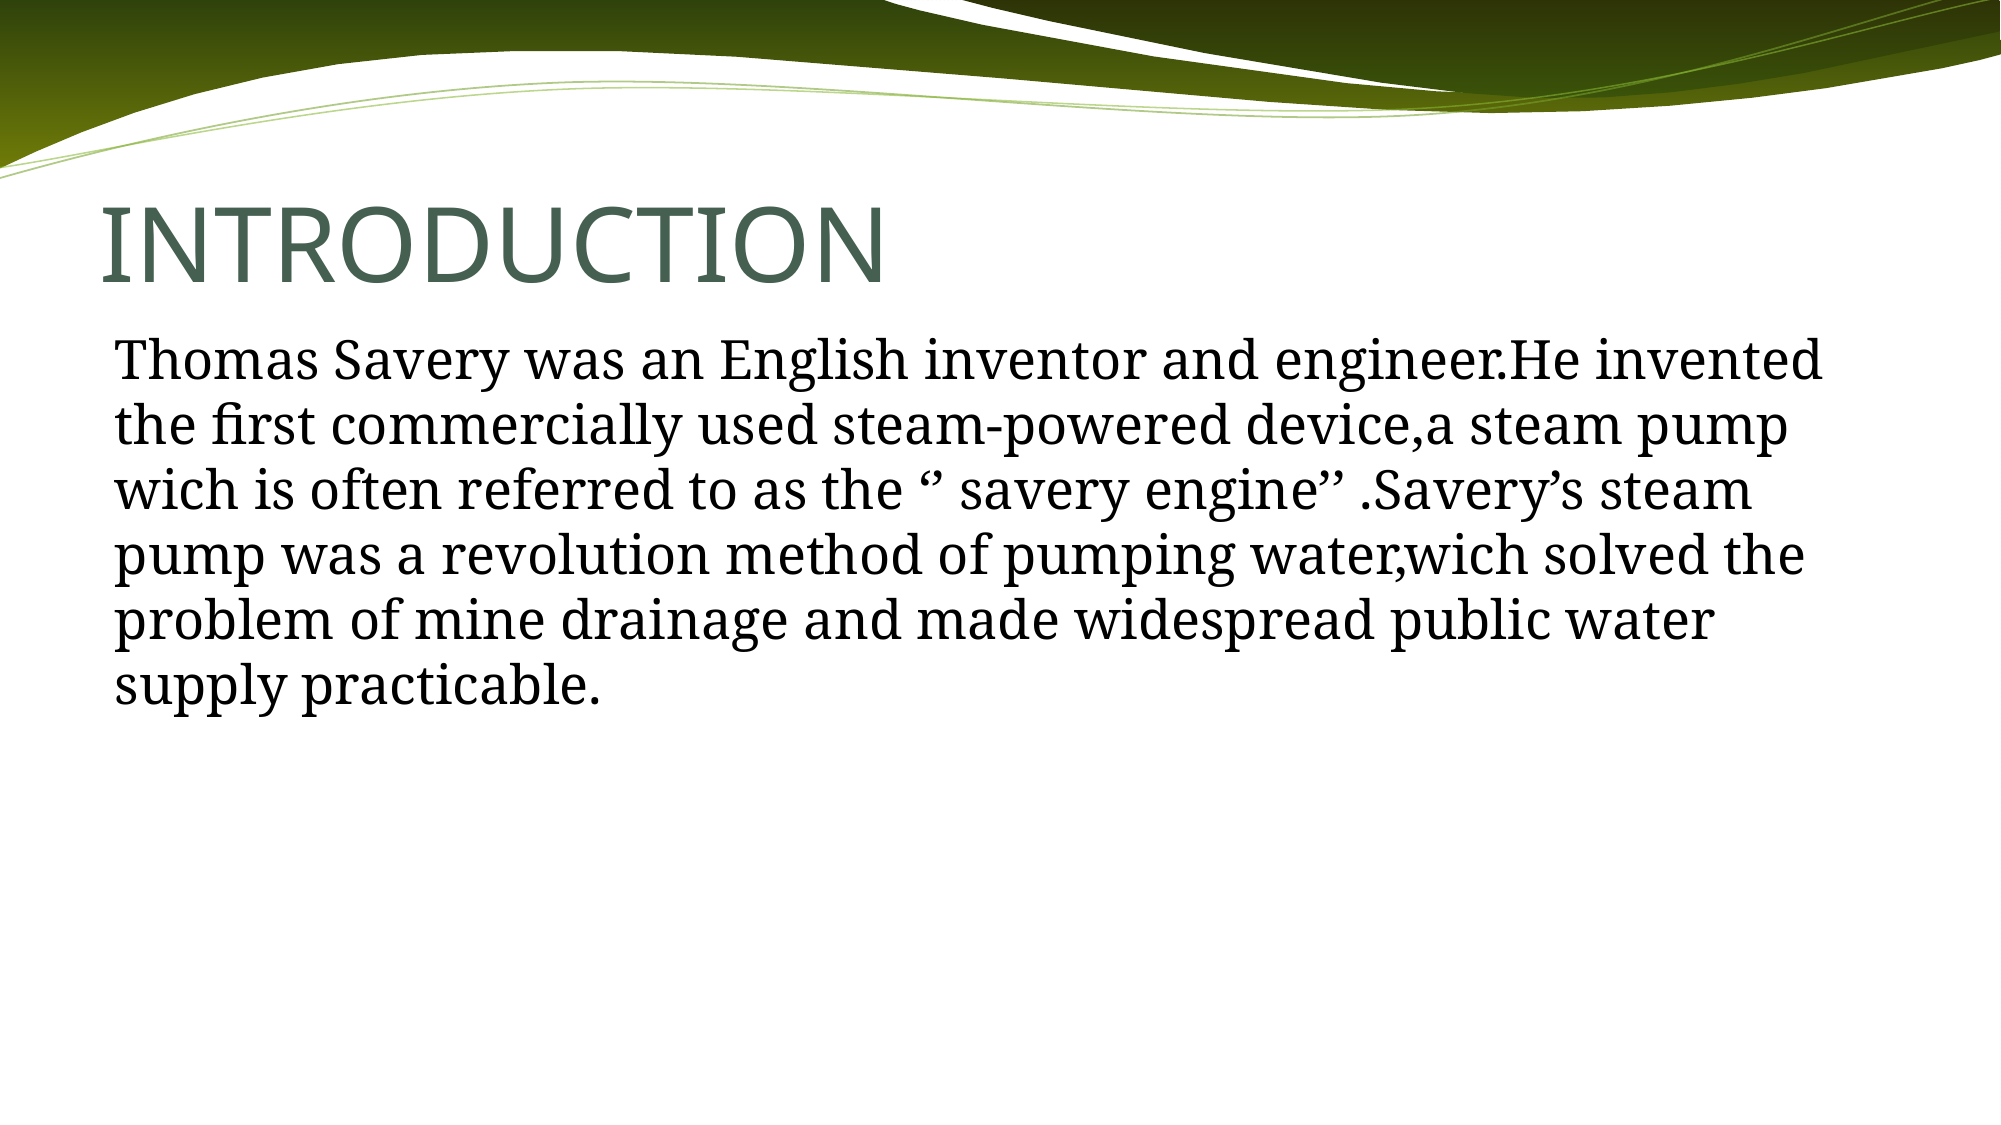

# INTRODUCTION
Thomas Savery was an English inventor and engineer.He invented the first commercially used steam-powered device,a steam pump wich is often referred to as the ‘’ savery engine’’ .Savery’s steam pump was a revolution method of pumping water,wich solved the problem of mine drainage and made widespread public water supply practicable.